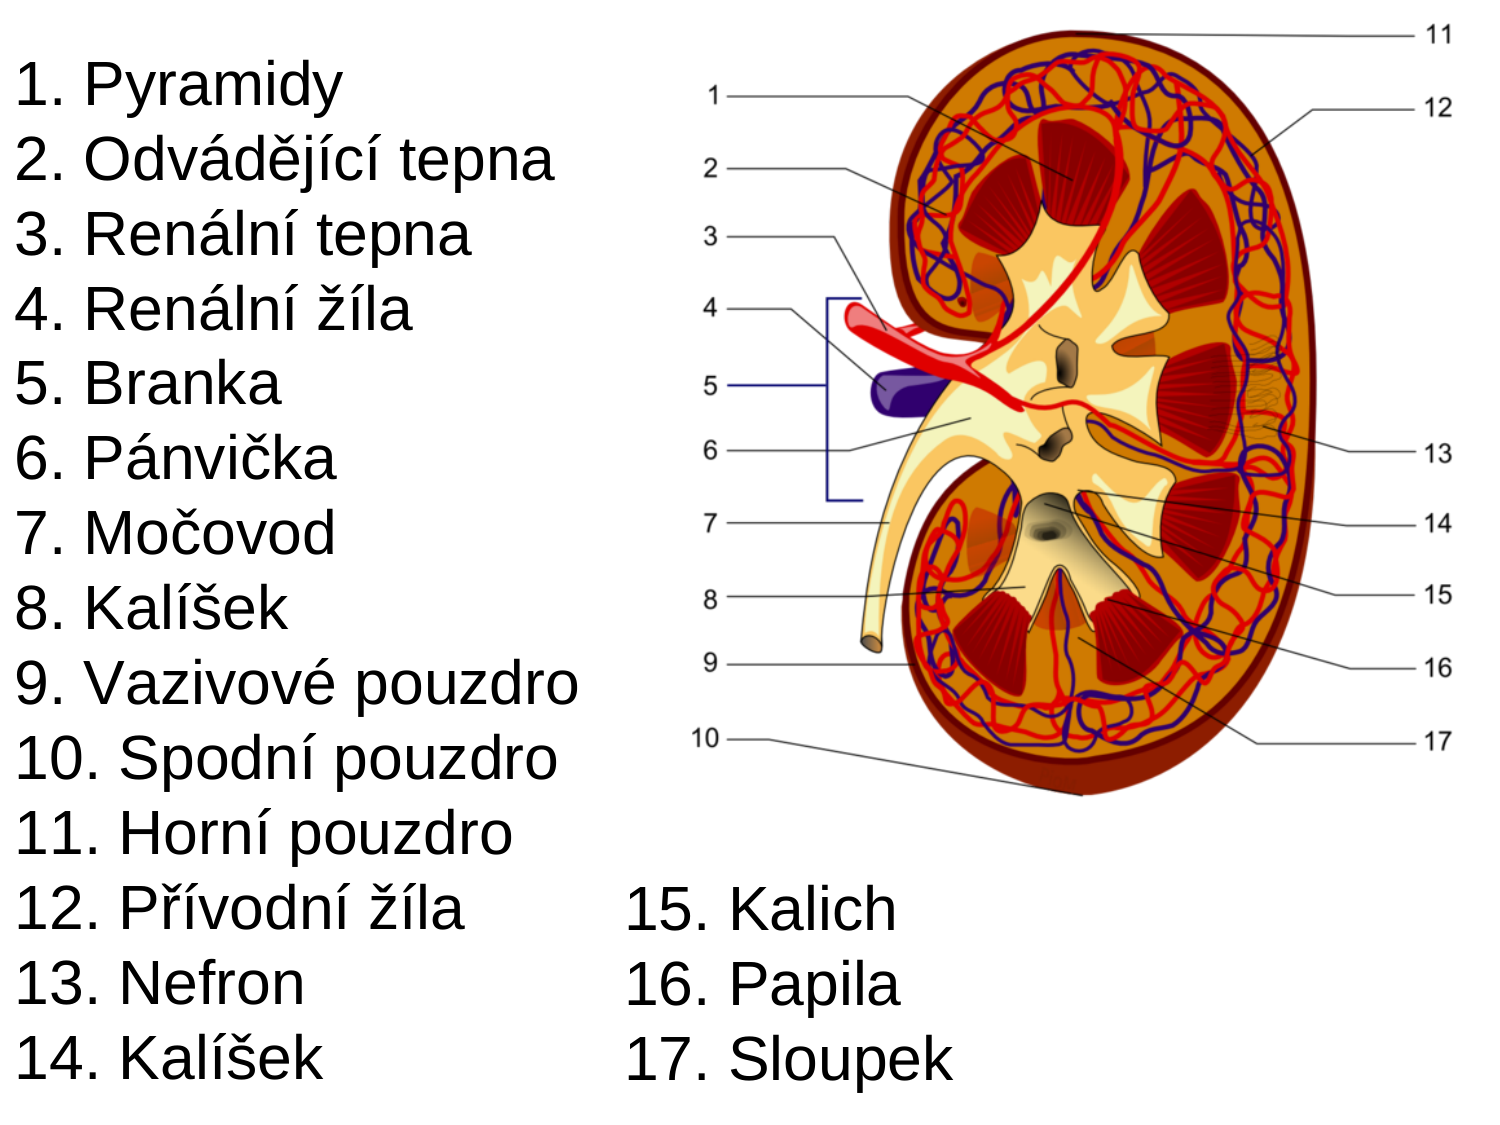

1. Pyramidy
2. Odvádějící tepna
3. Renální tepna
4. Renální žíla
5. Branka
6. Pánvička
7. Močovod
8. Kalíšek
9. Vazivové pouzdro
10. Spodní pouzdro
11. Horní pouzdro
12. Přívodní žíla
13. Nefron
14. Kalíšek
15. Kalich
16. Papila
17. Sloupek